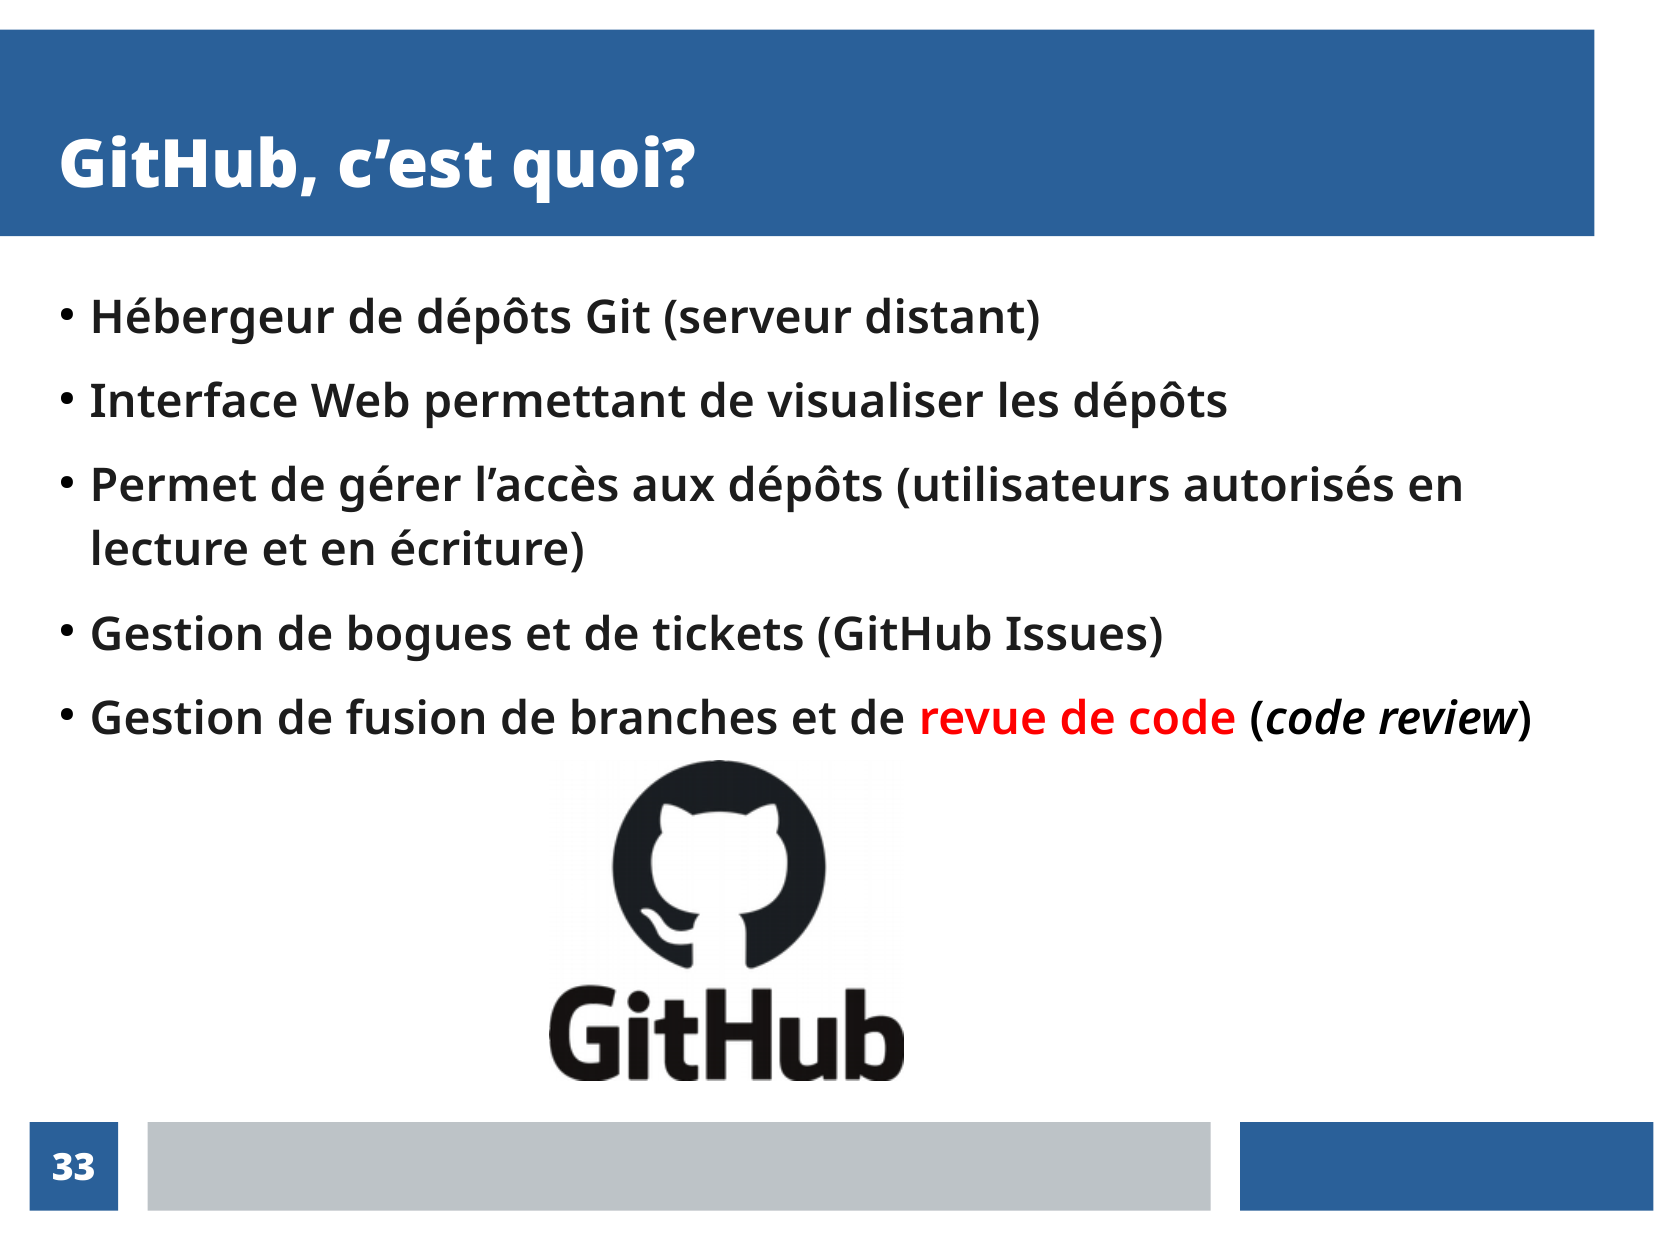

# GitHub, c’est quoi?
Hébergeur de dépôts Git (serveur distant)
Interface Web permettant de visualiser les dépôts
Permet de gérer l’accès aux dépôts (utilisateurs autorisés en lecture et en écriture)
Gestion de bogues et de tickets (GitHub Issues)
Gestion de fusion de branches et de revue de code (code review)
33